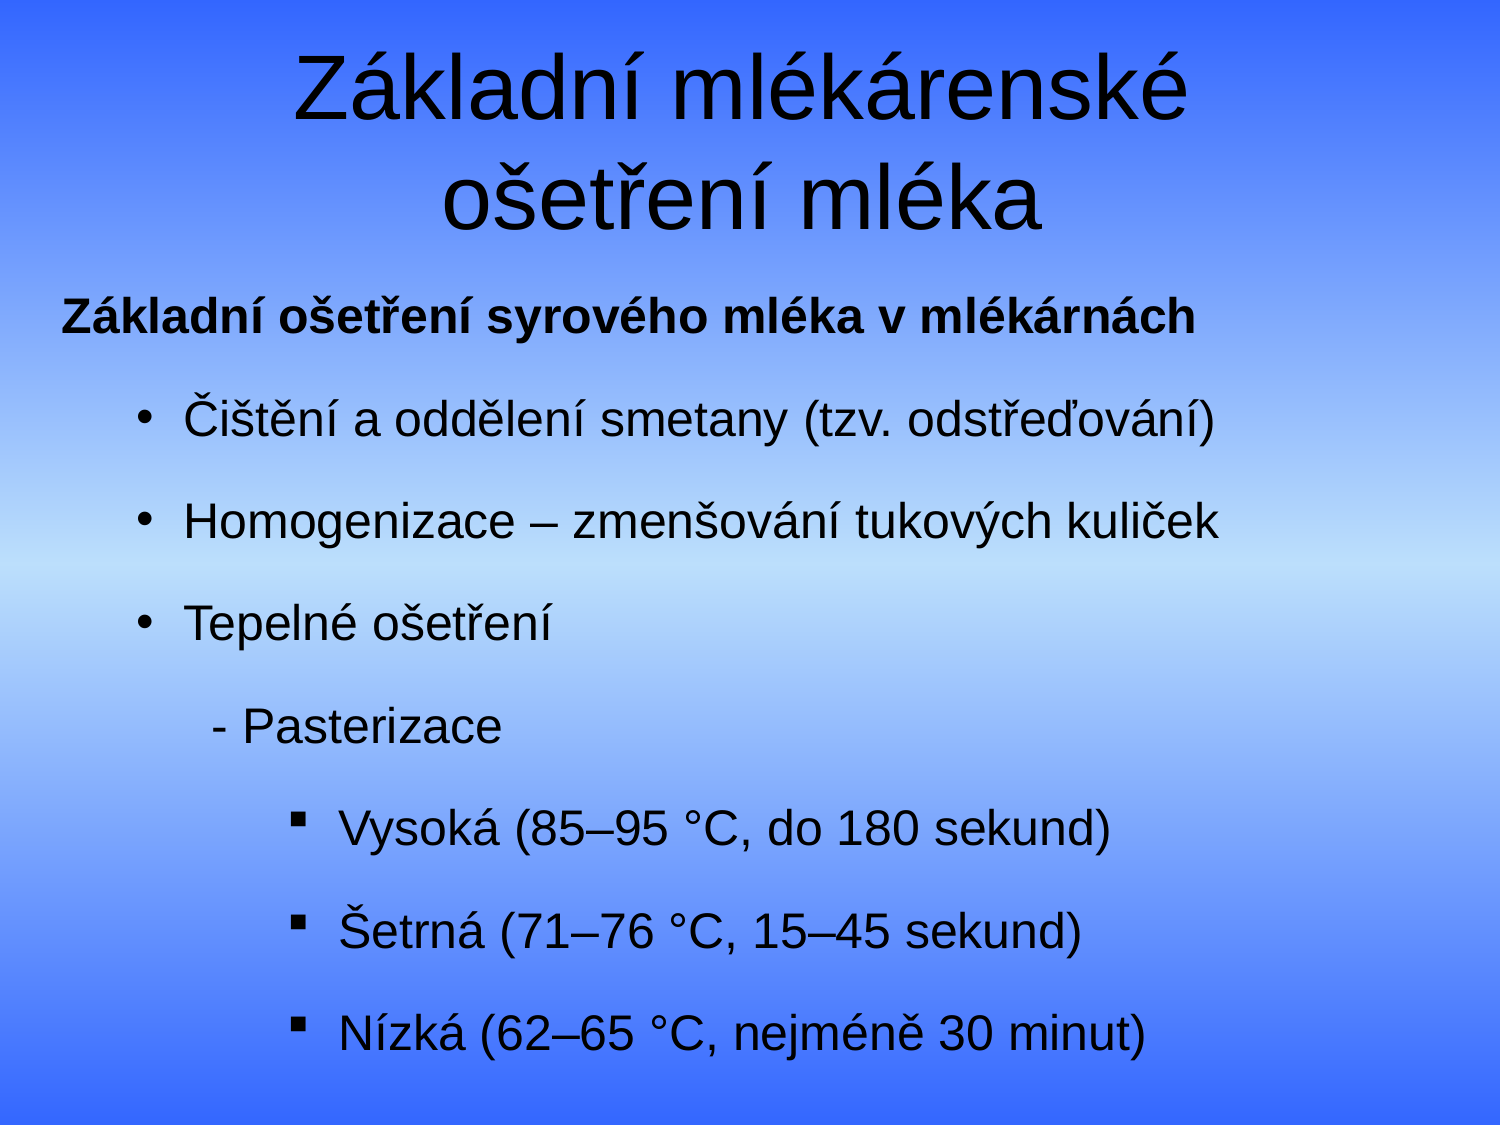

# Základní mlékárenské ošetření mléka
Základní ošetření syrového mléka v mlékárnách
Čištění a oddělení smetany (tzv. odstřeďování)
Homogenizace – zmenšování tukových kuliček
Tepelné ošetření
- Pasterizace
 Vysoká (85–95 °C, do 180 sekund)
 Šetrná (71–76 °C, 15–45 sekund)
 Nízká (62–65 °C, nejméně 30 minut)